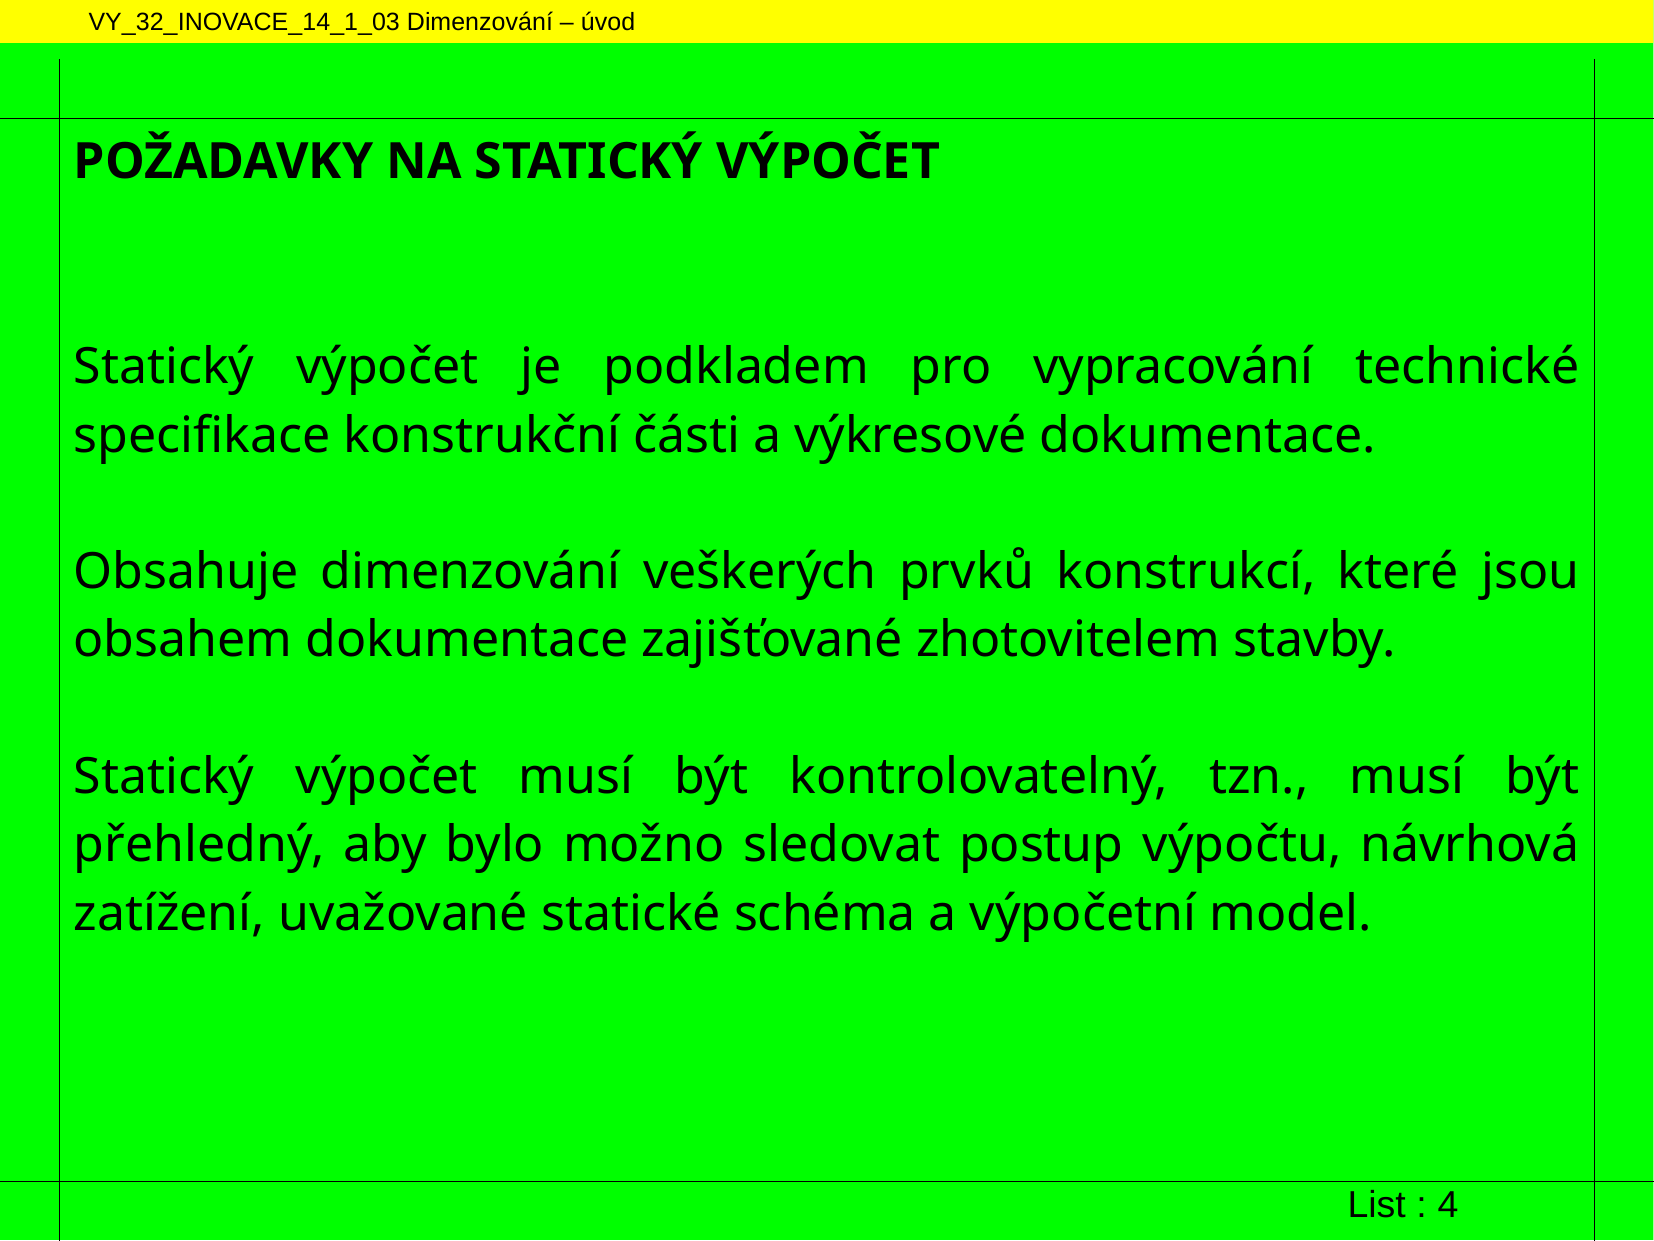

VY_32_INOVACE_14_1_03 Dimenzování – úvod
POŽADAVKY NA STATICKÝ VÝPOČET
Statický výpočet je podkladem pro vypracování technické specifikace konstrukční části a výkresové dokumentace.
Obsahuje dimenzování veškerých prvků konstrukcí, které jsou obsahem dokumentace zajišťované zhotovitelem stavby.
Statický výpočet musí být kontrolovatelný, tzn., musí být přehledný, aby bylo možno sledovat postup výpočtu, návrhová zatížení, uvažované statické schéma a výpočetní model.
List :